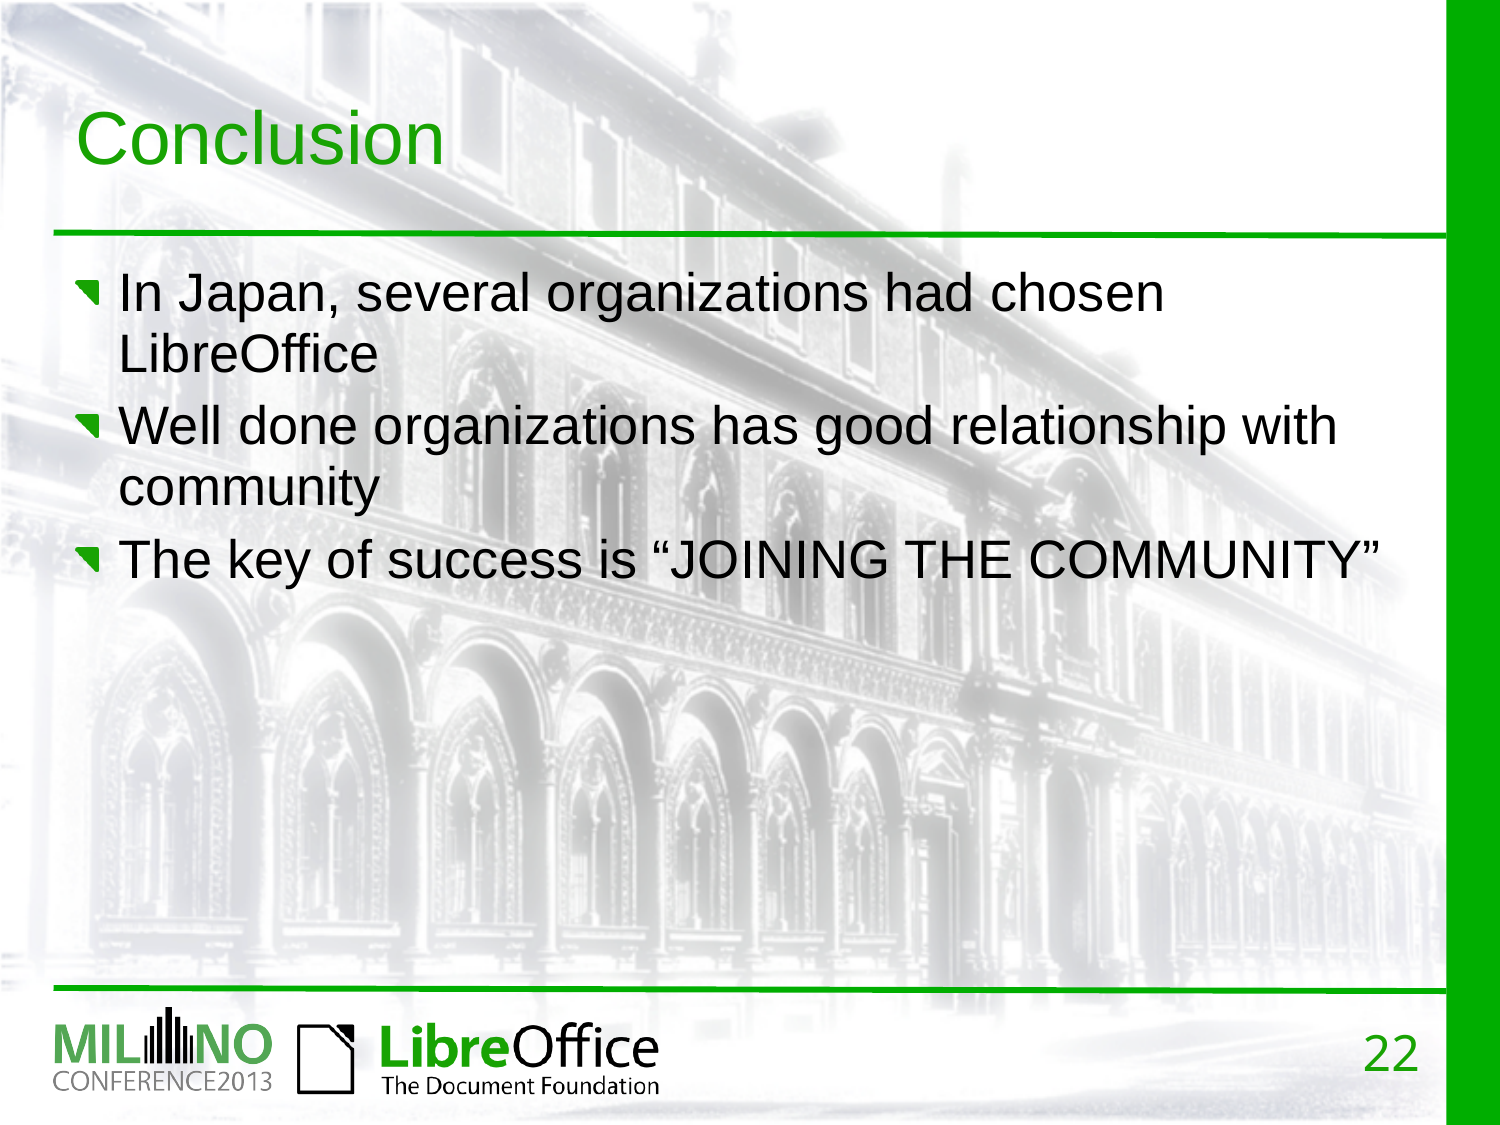

# Conclusion
In Japan, several organizations had chosen LibreOffice
Well done organizations has good relationship with community
The key of success is “JOINING THE COMMUNITY”
22